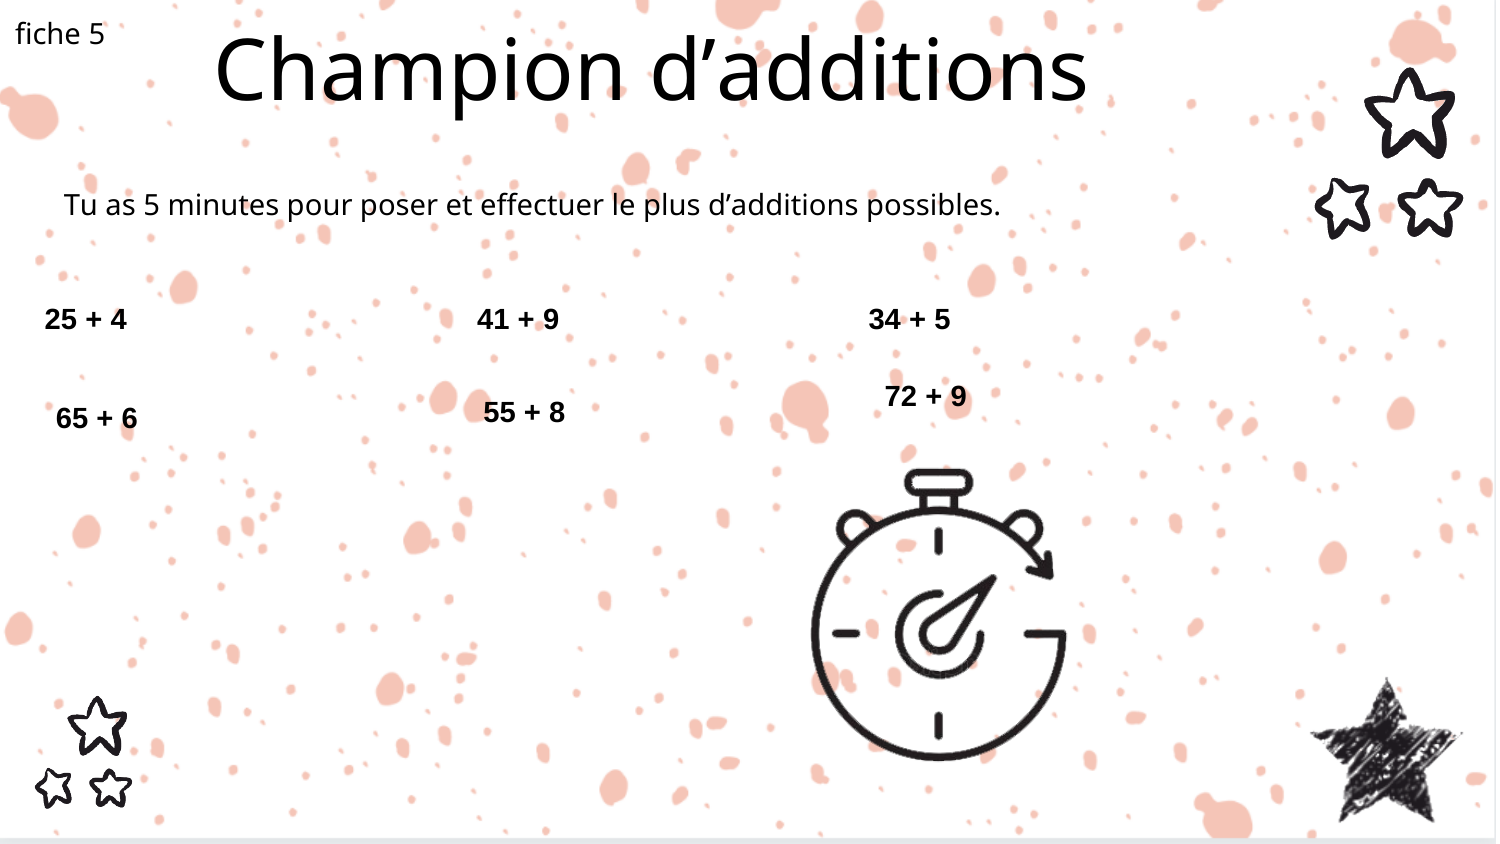

fiche 5
Champion d’additions
Tu as 5 minutes pour poser et effectuer le plus d’additions possibles.
 25 + 4
 41 + 9
34 + 5
 72 + 9
 55 + 8
 65 + 6